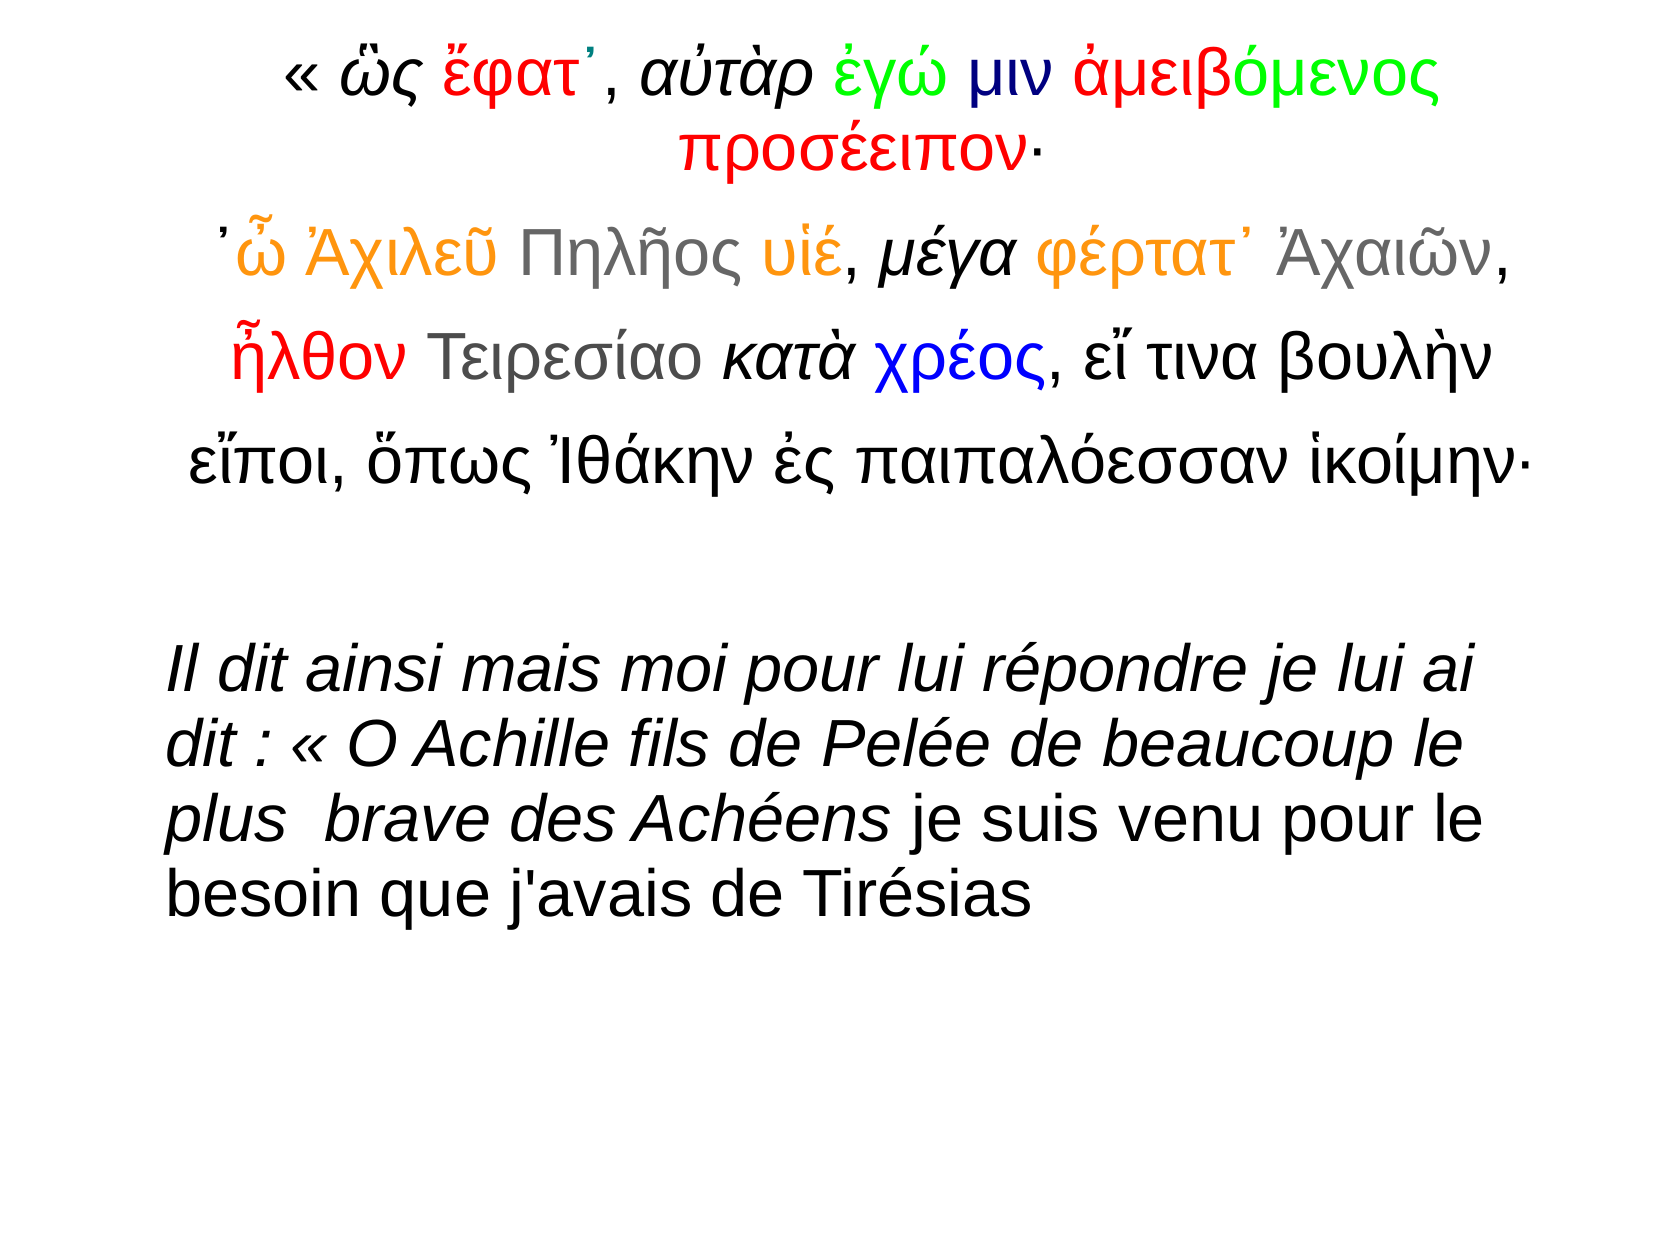

# « ὣς ἔφατ᾽, αὐτὰρ ἐγώ μιν ἀμειβόμενος προσέειπον·
᾽ὦ Ἀχιλεῦ Πηλῆος υἱέ, μέγα φέρτατ᾽ Ἀχαιῶν,
ἦλθον Τειρεσίαο κατὰ χρέος, εἴ τινα βουλὴν
εἴποι, ὅπως Ἰθάκην ἐς παιπαλόεσσαν ἱκοίμην·
Il dit ainsi mais moi pour lui répondre je lui ai dit : « O Achille fils de Pelée de beaucoup le plus brave des Achéens je suis venu pour le besoin que j'avais de Tirésias